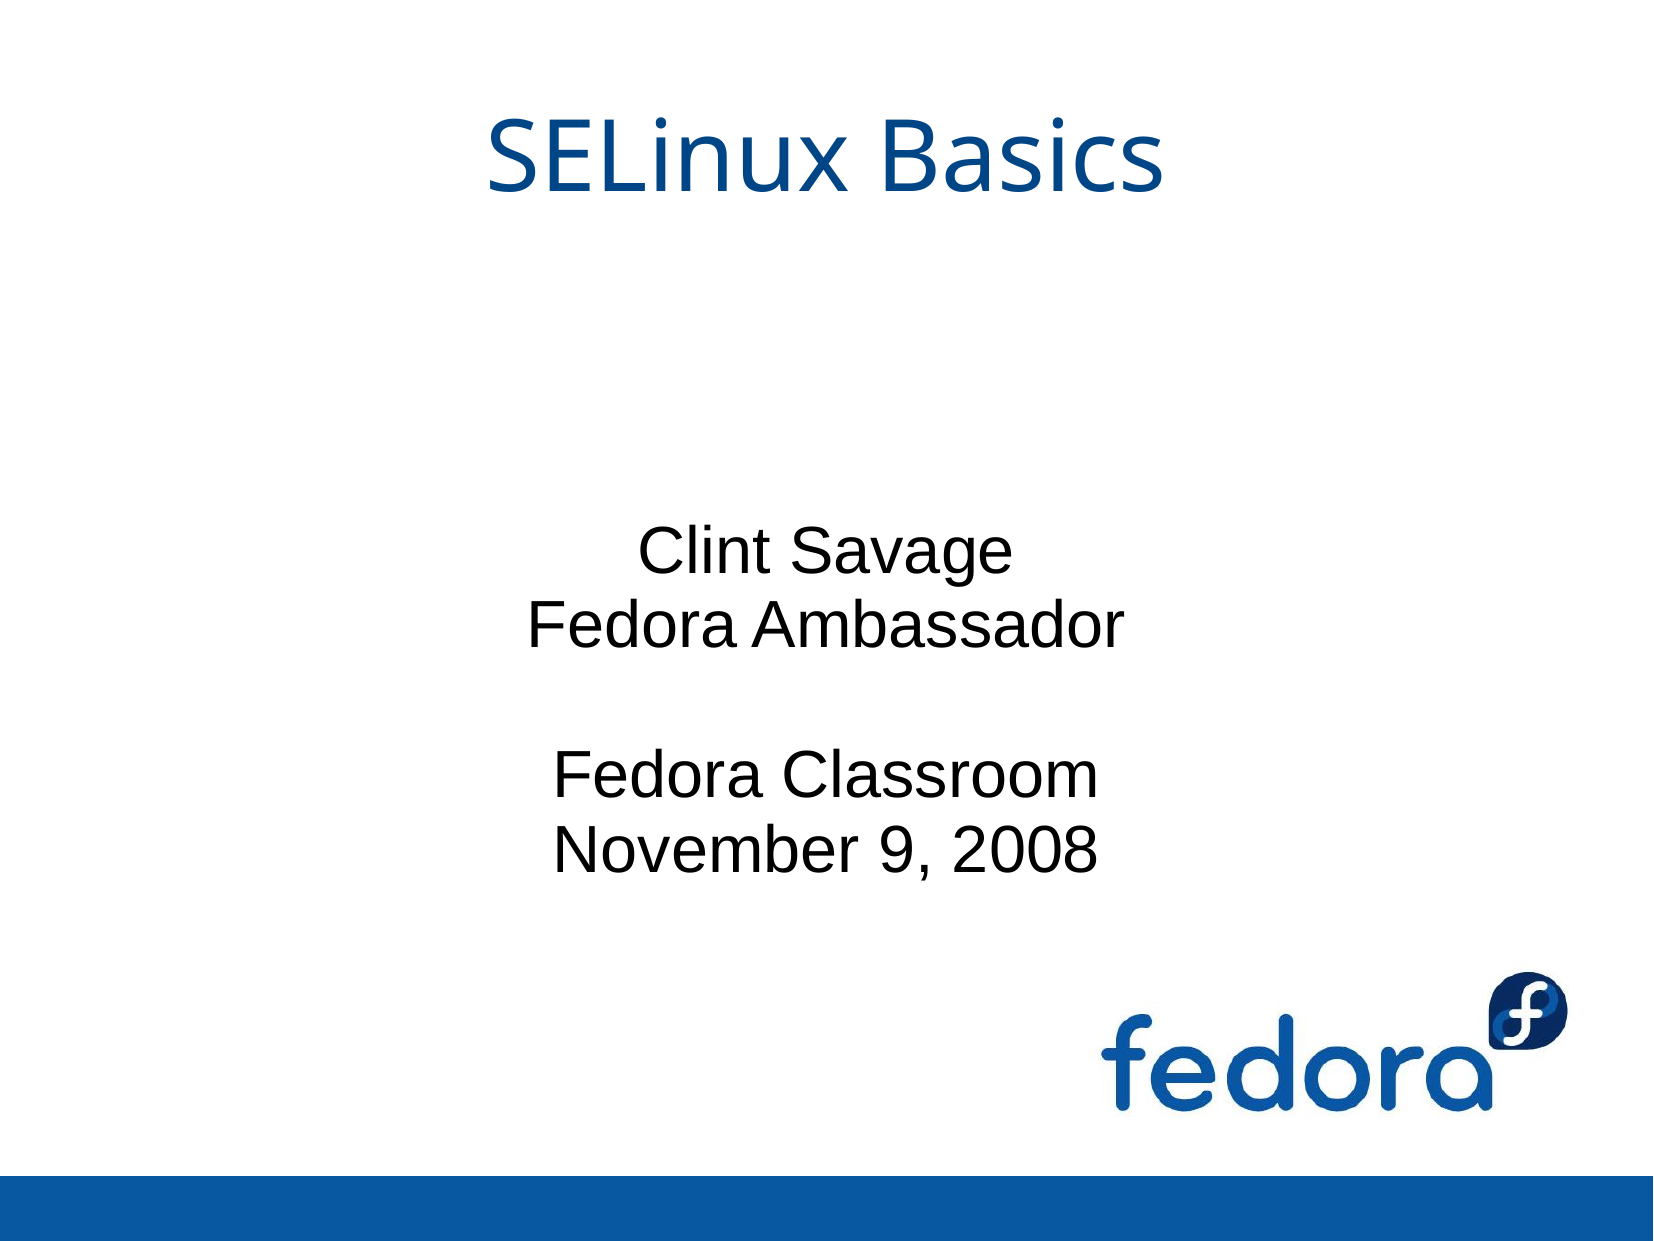

# SELinux Basics
Clint Savage
Fedora Ambassador
Fedora Classroom
November 9, 2008